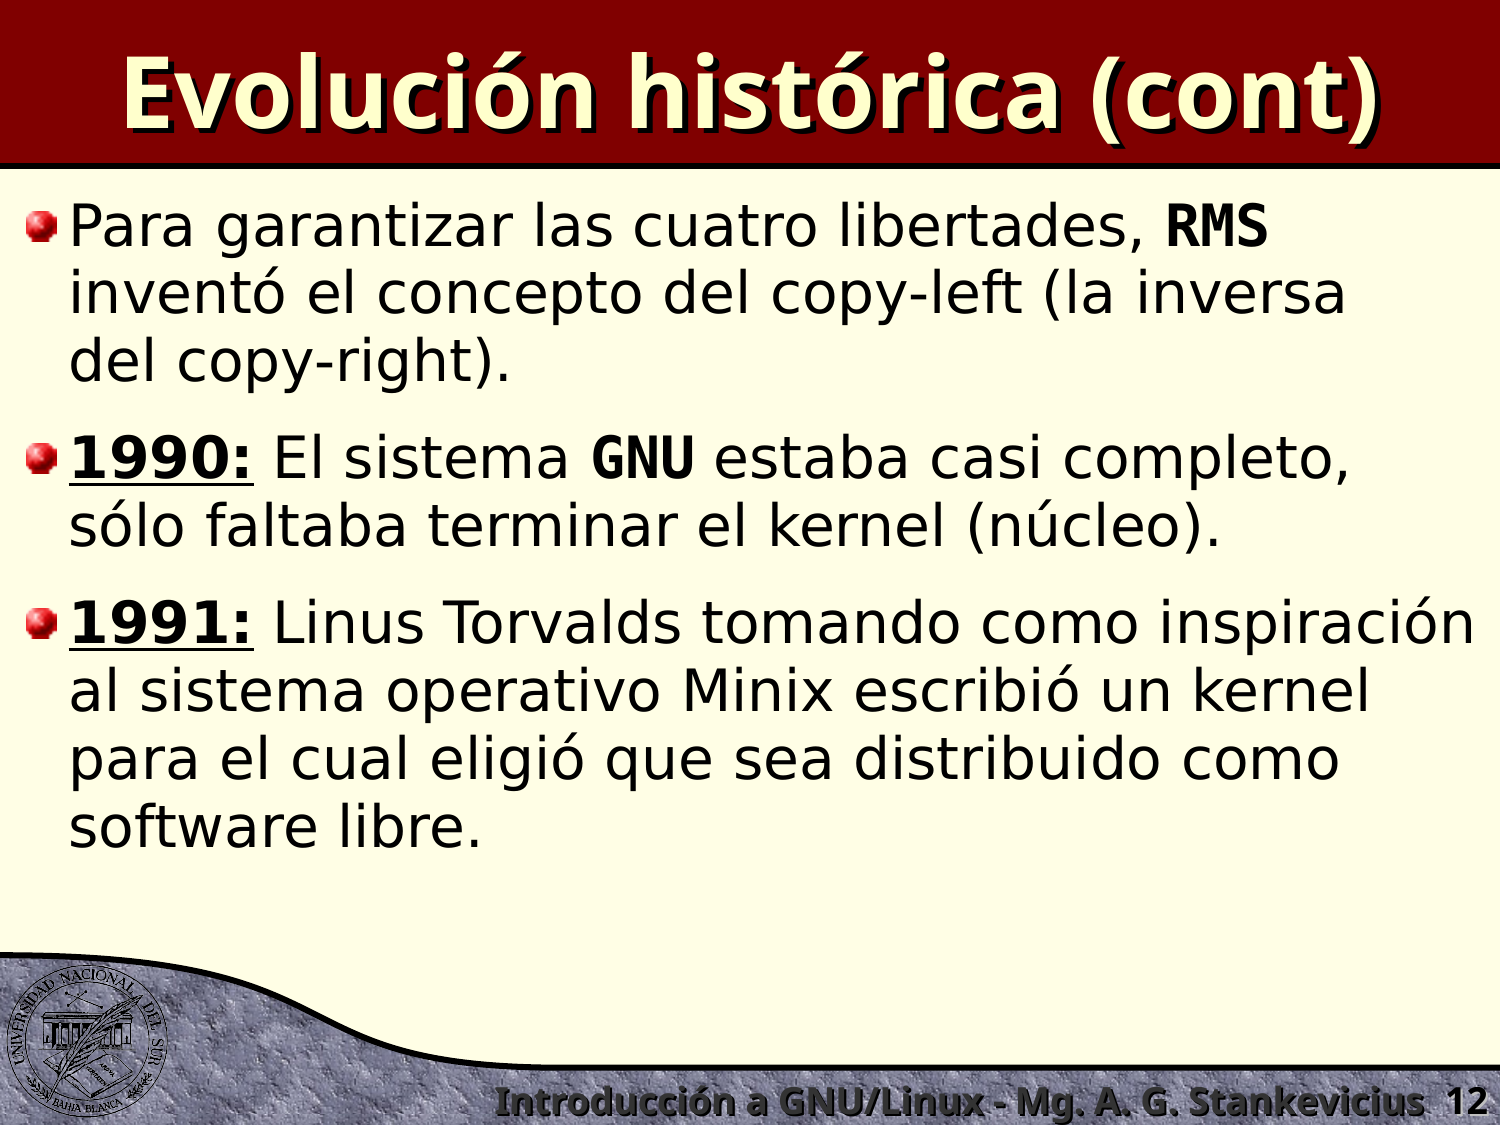

# Evolución histórica (cont)
Para garantizar las cuatro libertades, RMS inventó el concepto del copy-left (la inversa
del copy-right).
1990: El sistema GNU estaba casi completo, sólo faltaba terminar el kernel (núcleo).
1991: Linus Torvalds tomando como inspiración al sistema operativo Minix escribió un kernel para el cual eligió que sea distribuido como software libre.
12